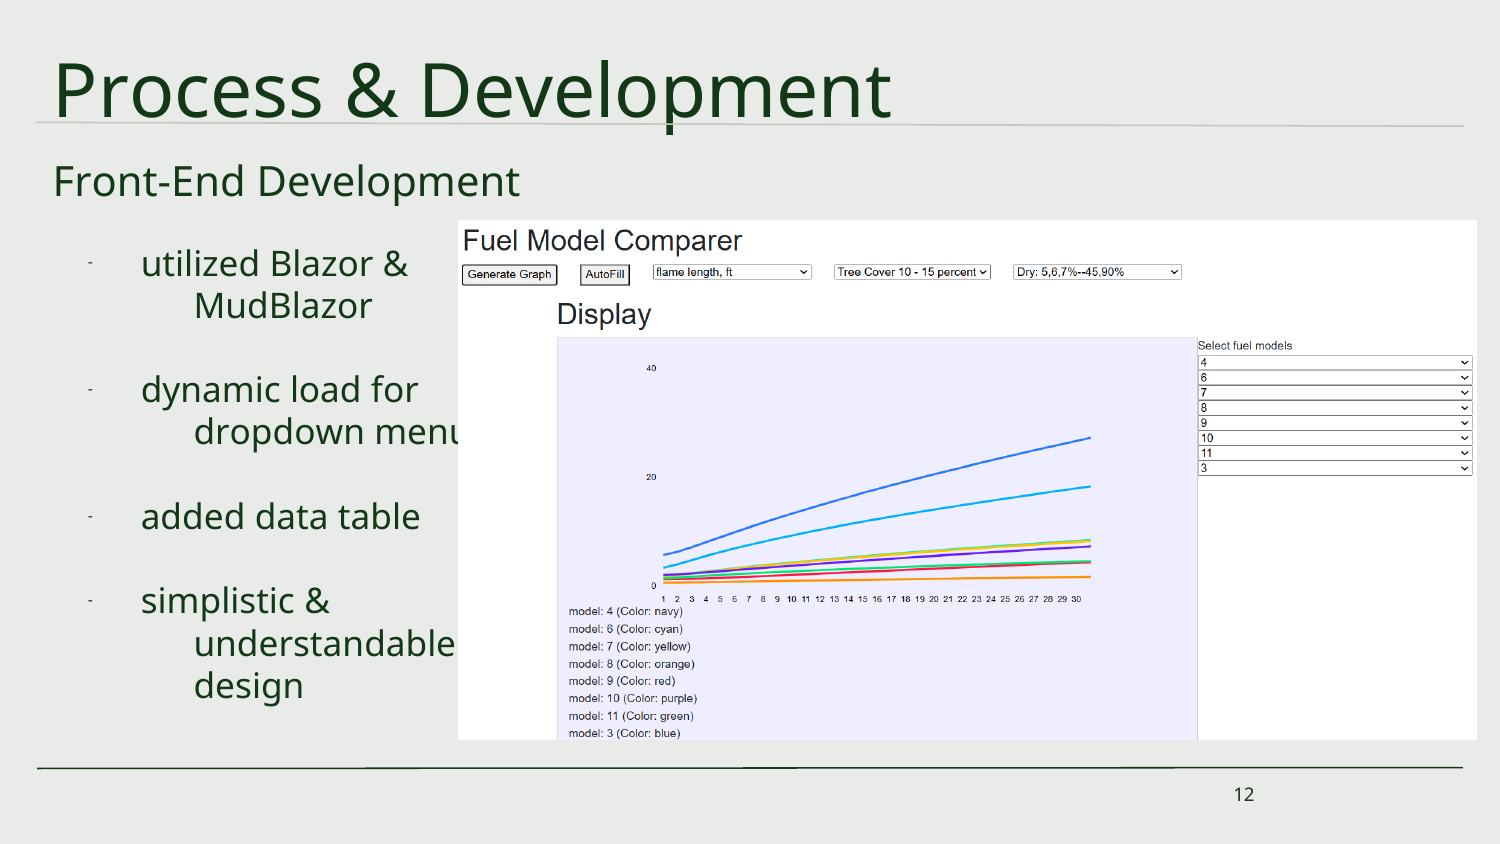

# Process & Development
Front-End Development
utilized Blazor & MudBlazor
dynamic load for dropdown menus
added data table
simplistic & understandable design
11